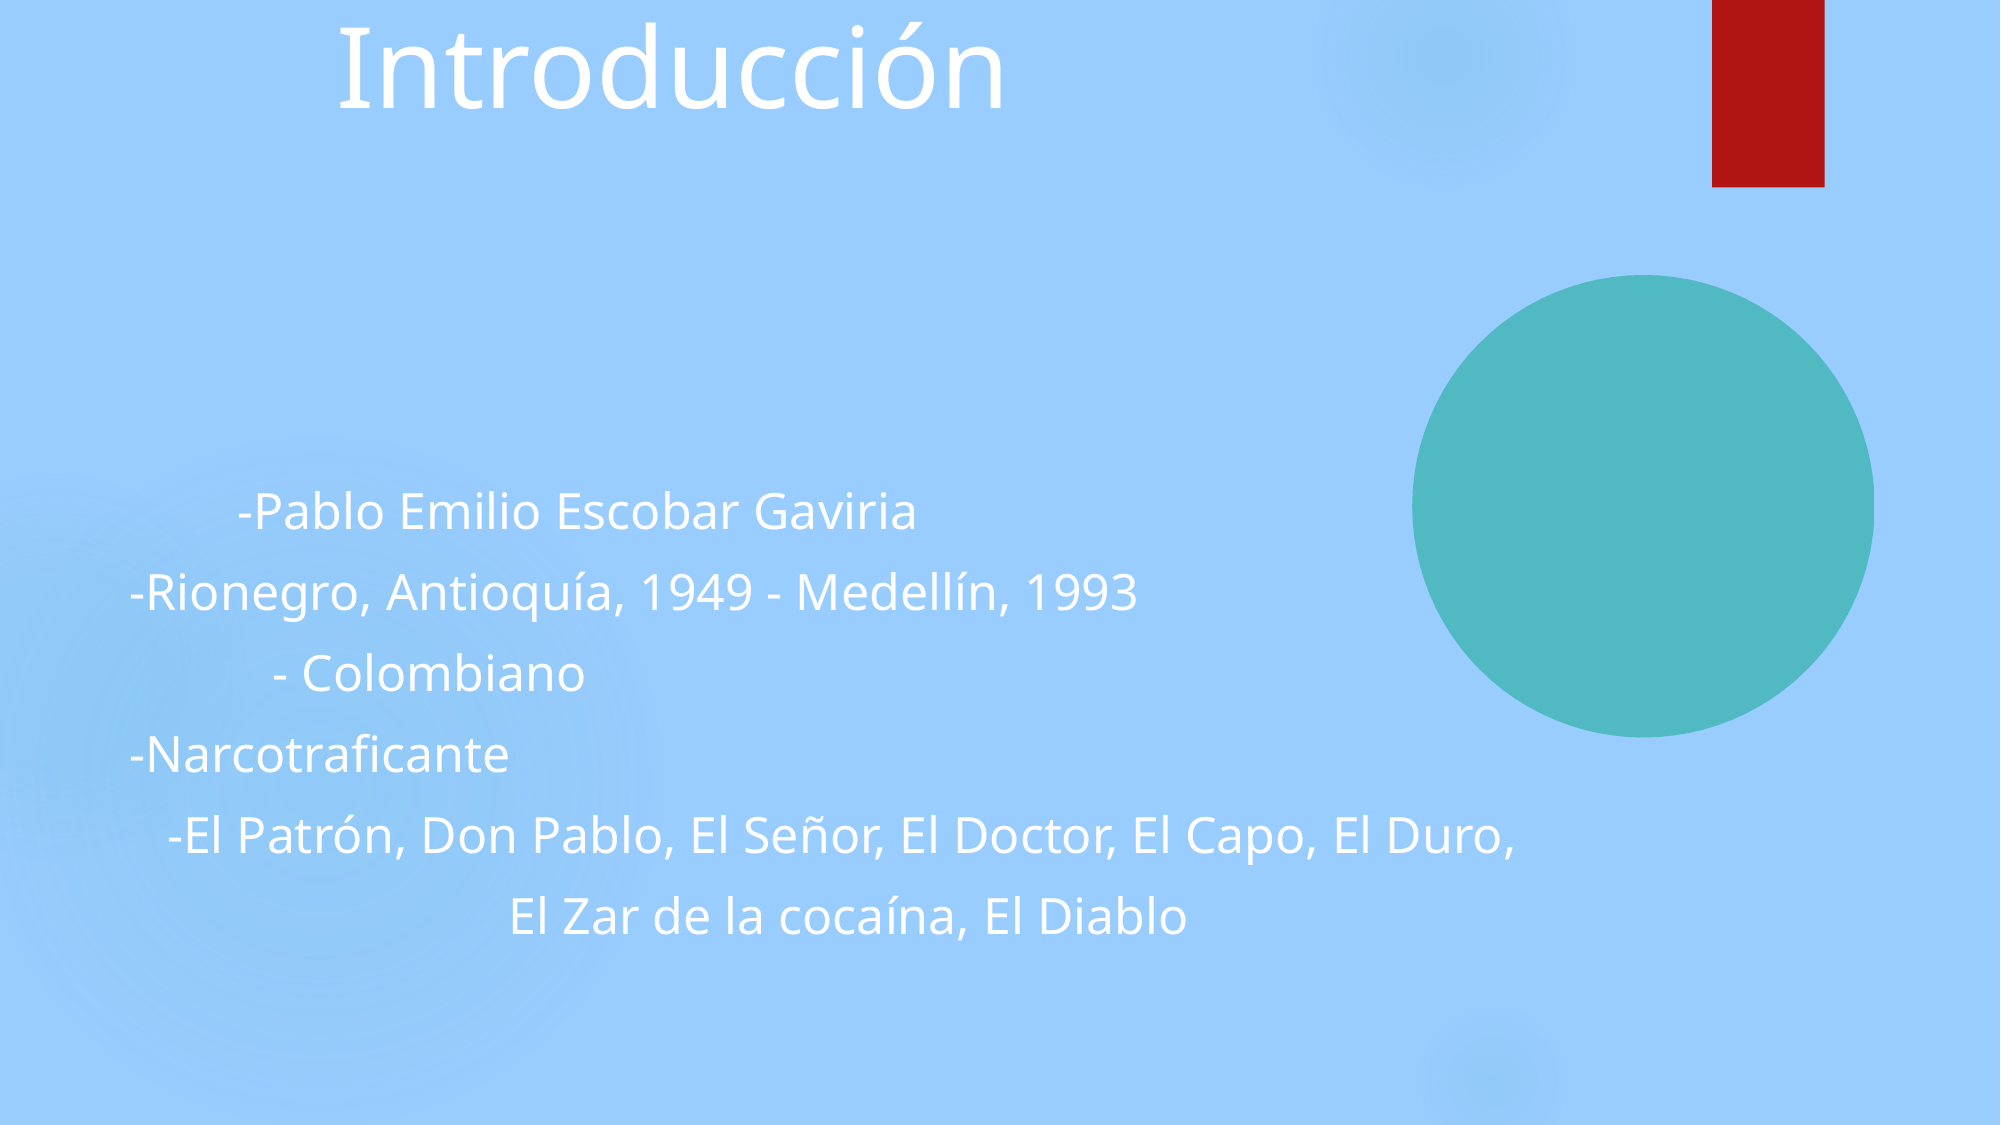

# Introducción
 -Pablo Emilio Escobar Gaviria
-Rionegro, Antioquía, 1949 - Medellín, 1993
 - Colombiano
-Narcotraficante
-El Patrón, Don Pablo, El Señor, El Doctor, El Capo, El Duro,
El Zar de la cocaína, El Diablo